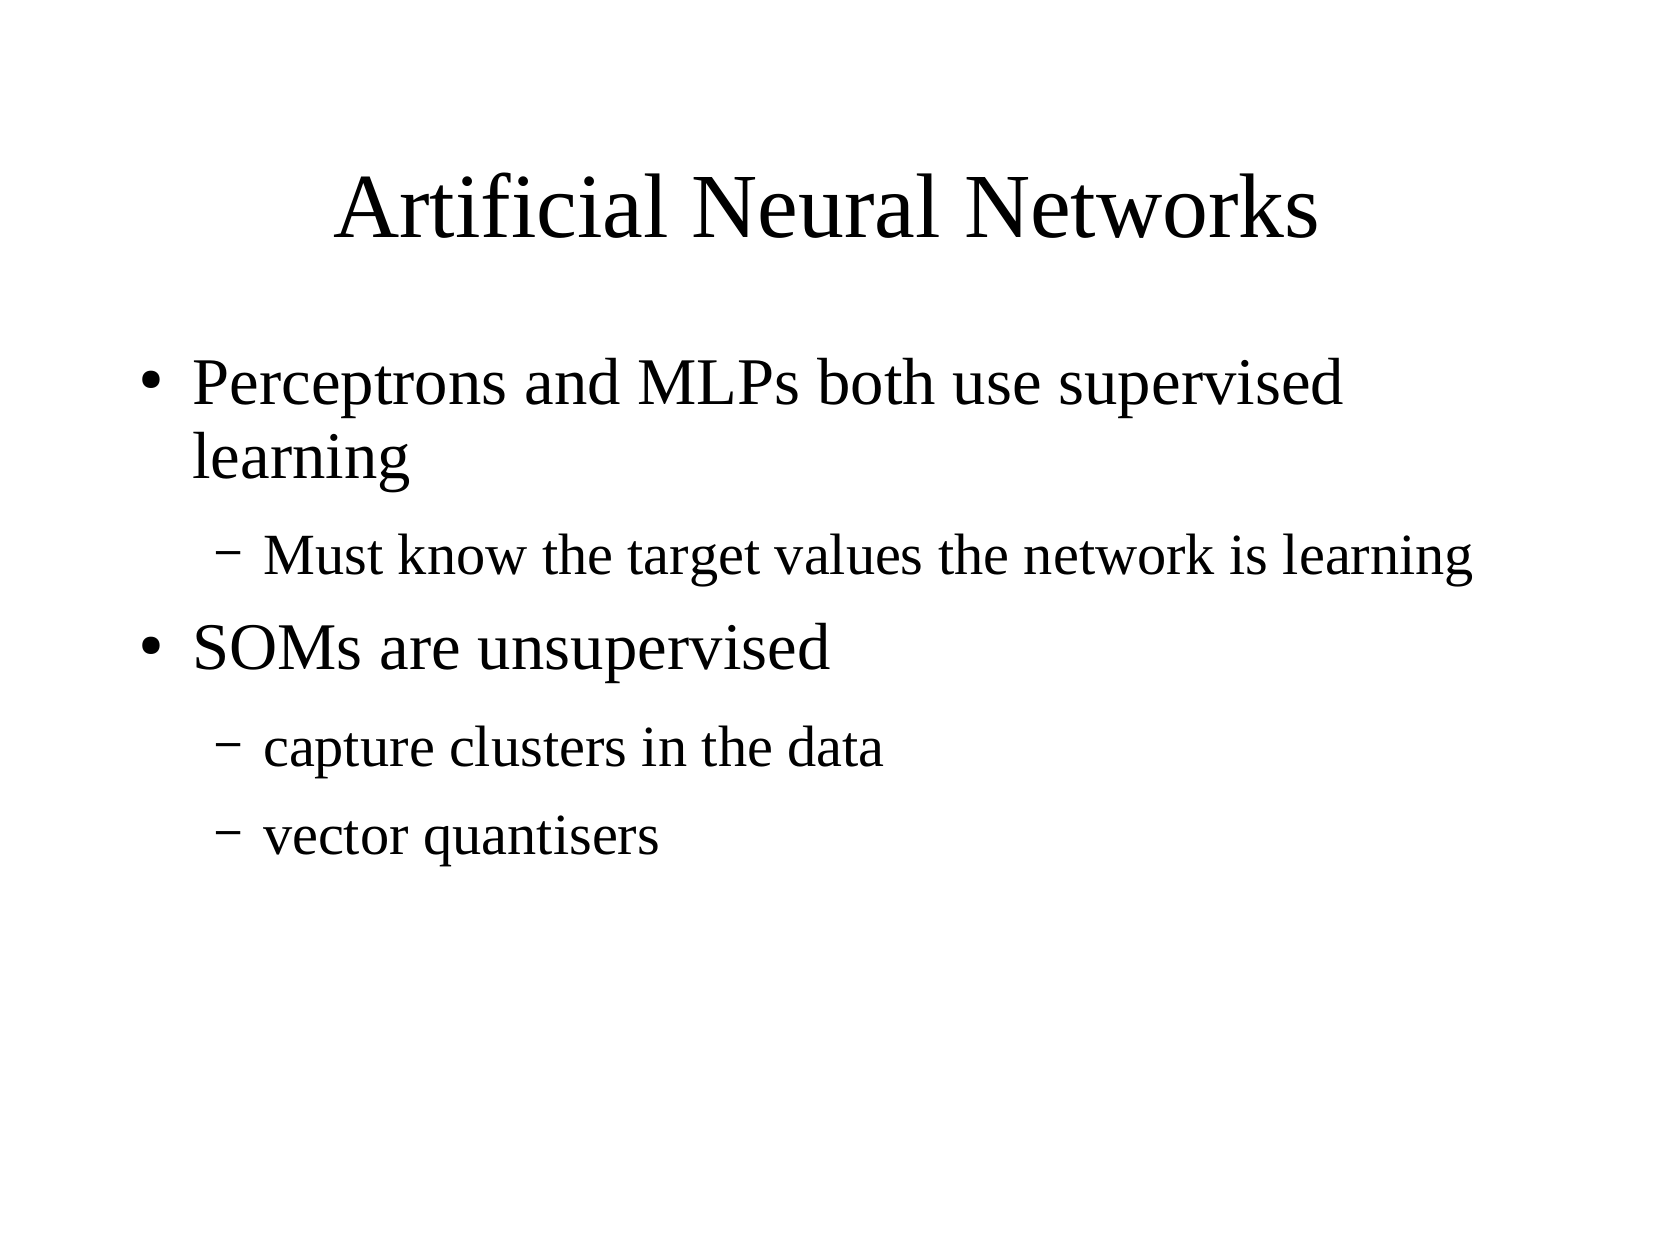

# Artificial Neural Networks
Perceptrons and MLPs both use supervised learning
Must know the target values the network is learning
SOMs are unsupervised
capture clusters in the data
vector quantisers